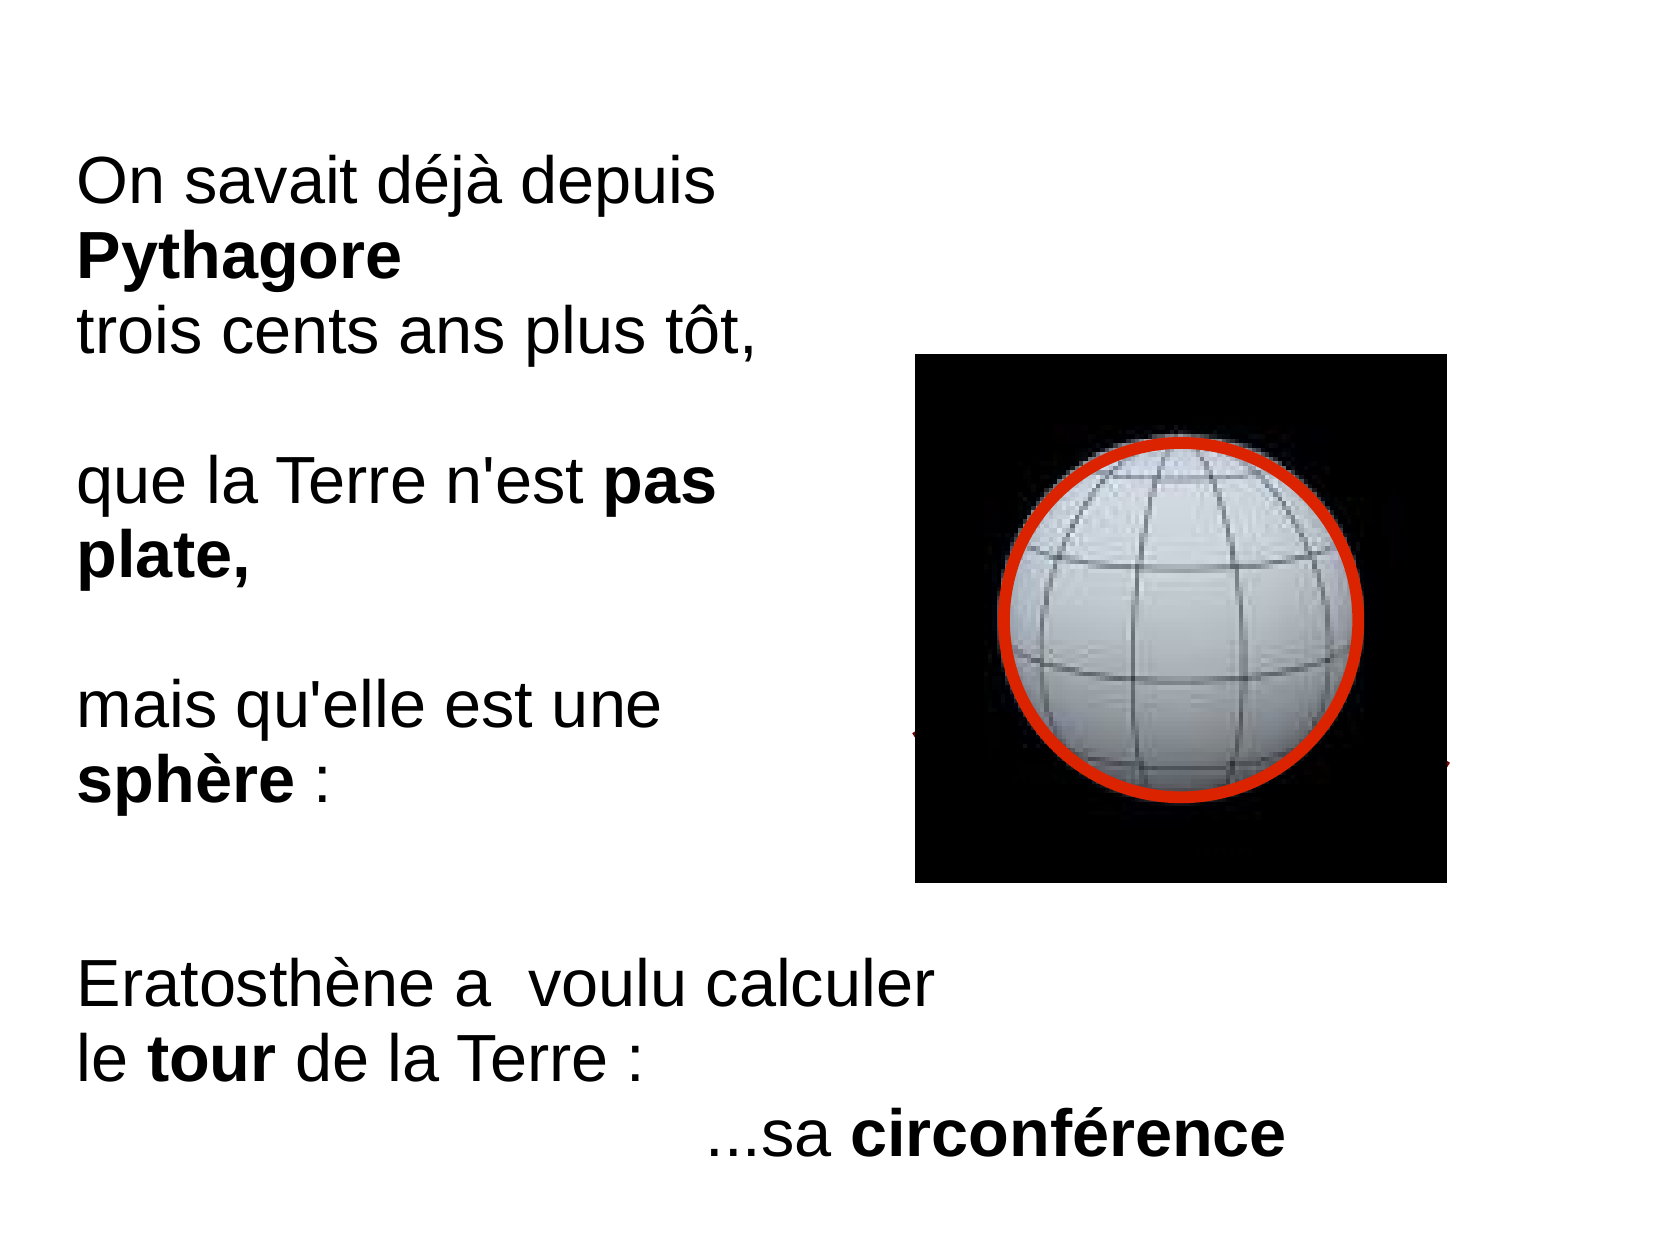

On savait déjà depuis Pythagore
trois cents ans plus tôt,
que la Terre n'est pas plate,
mais qu'elle est une sphère :
Eratosthène a voulu calculer
le tour de la Terre :
 ...sa circonférence